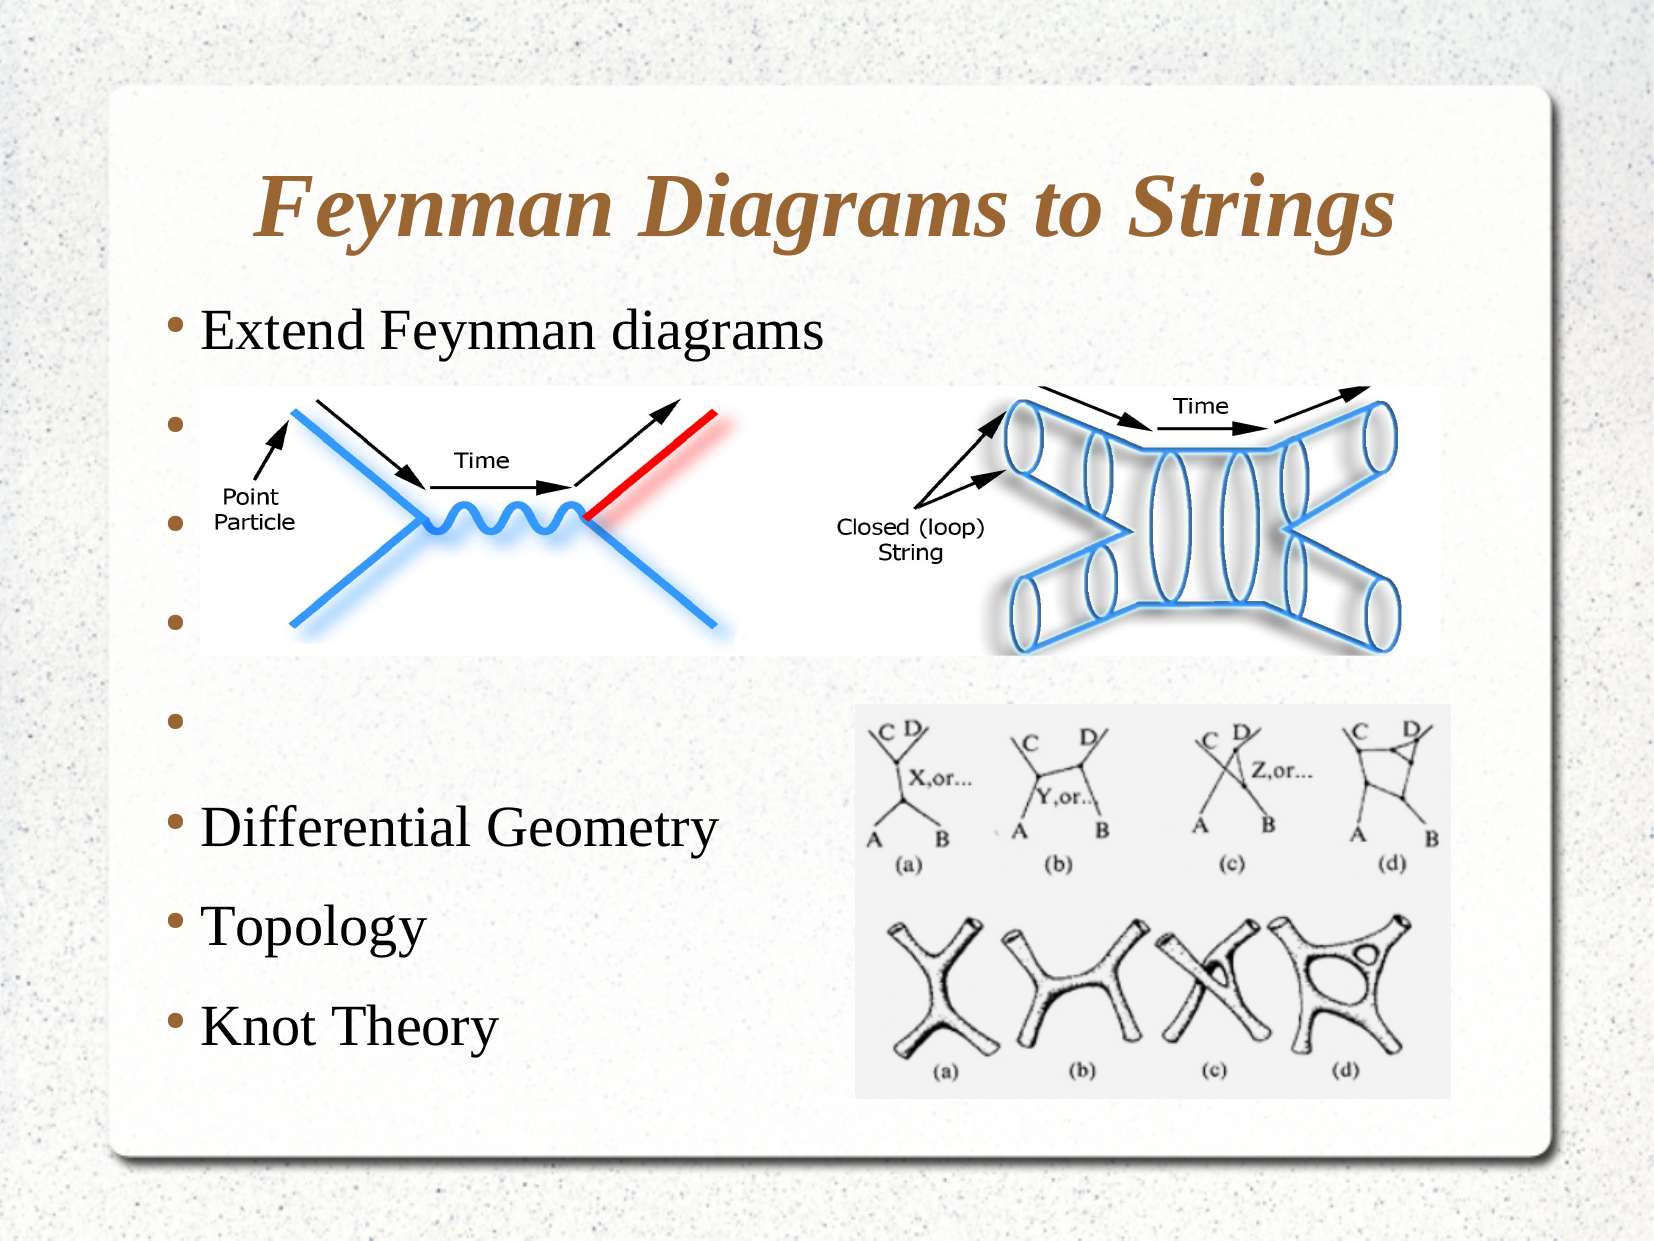

# Feynman Diagrams to Strings
 Extend Feynman diagrams
 Differential Geometry
 Topology
 Knot Theory